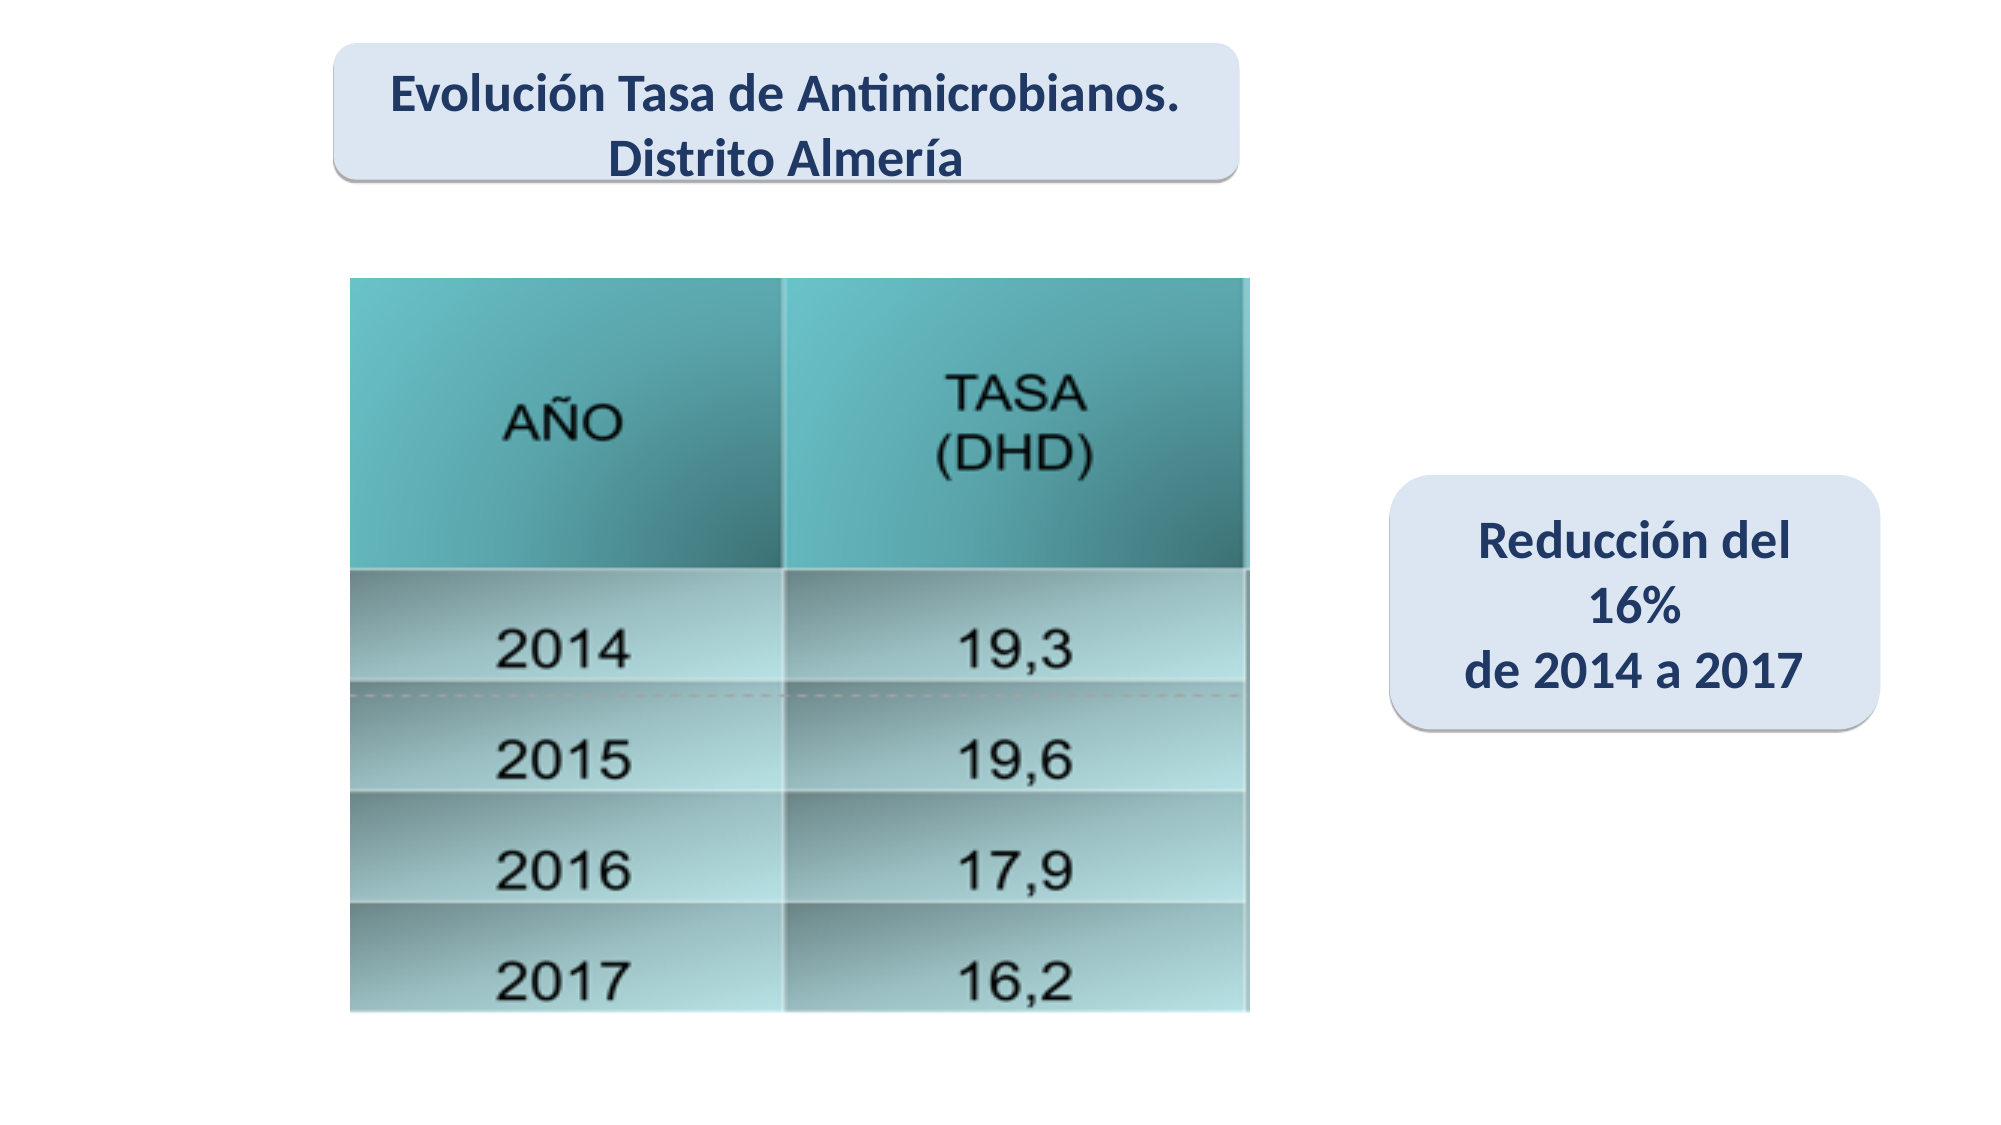

Evolución Tasa de Antimicrobianos. Distrito Almería
Reducción del
16%
de 2014 a 2017